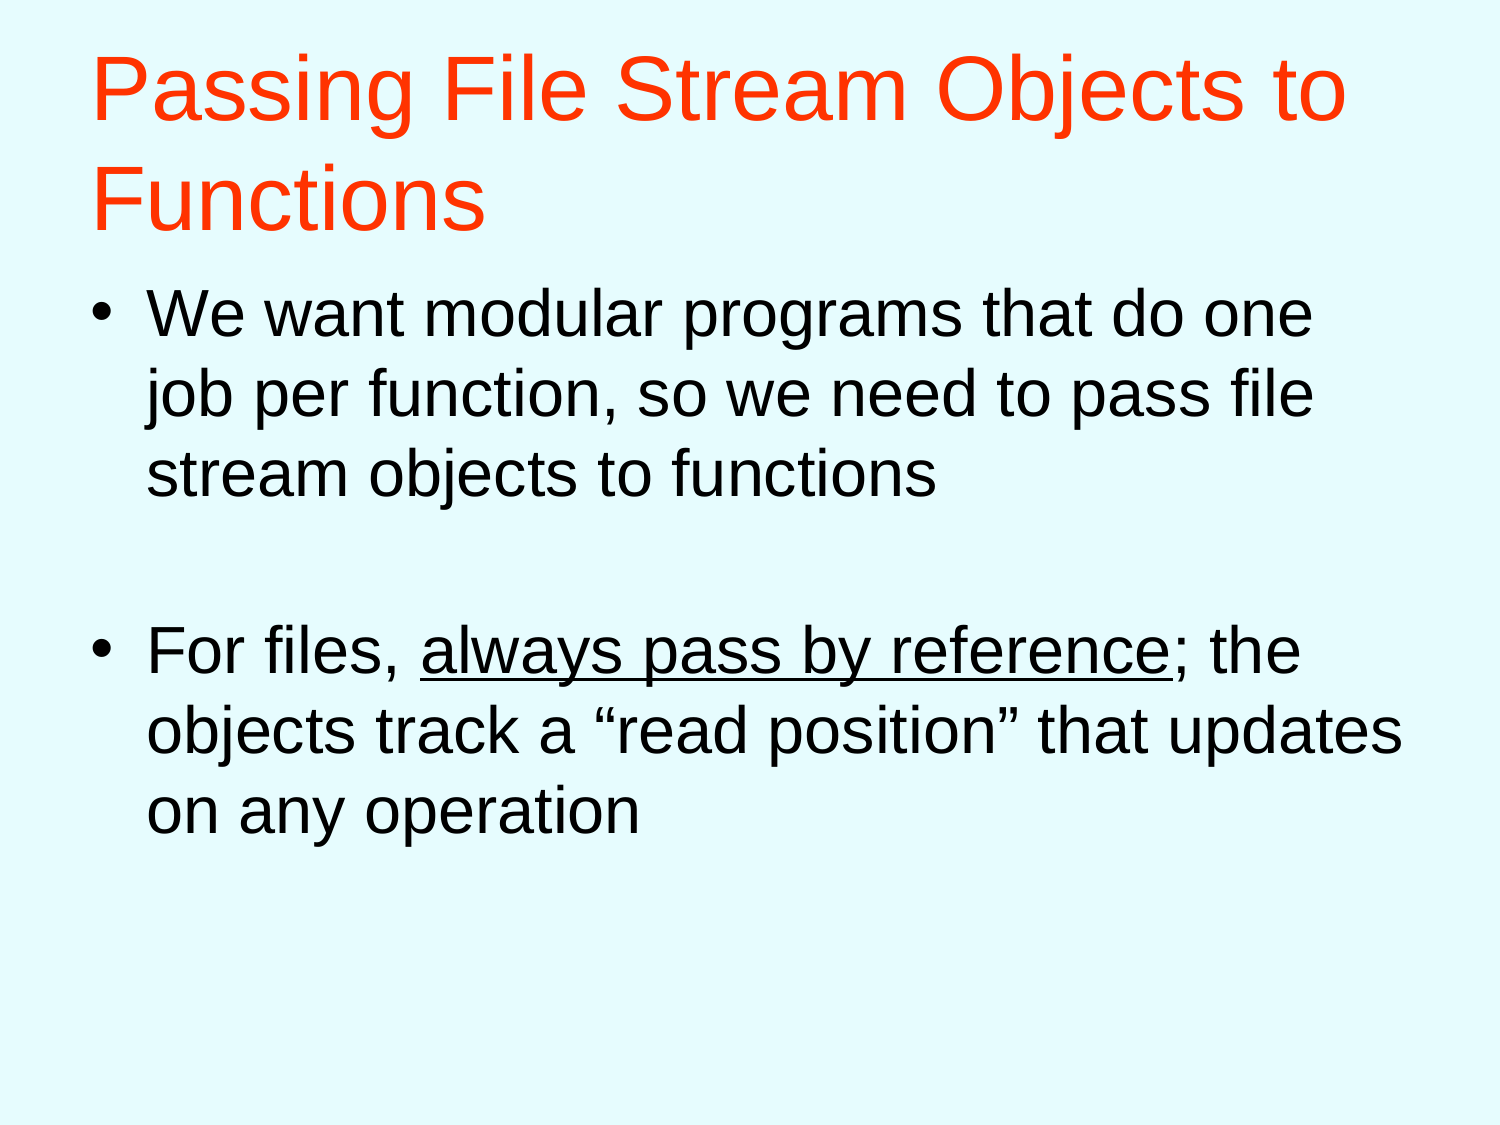

# Passing File Stream Objects to Functions
We want modular programs that do one job per function, so we need to pass file stream objects to functions
For files, always pass by reference; the objects track a “read position” that updates on any operation